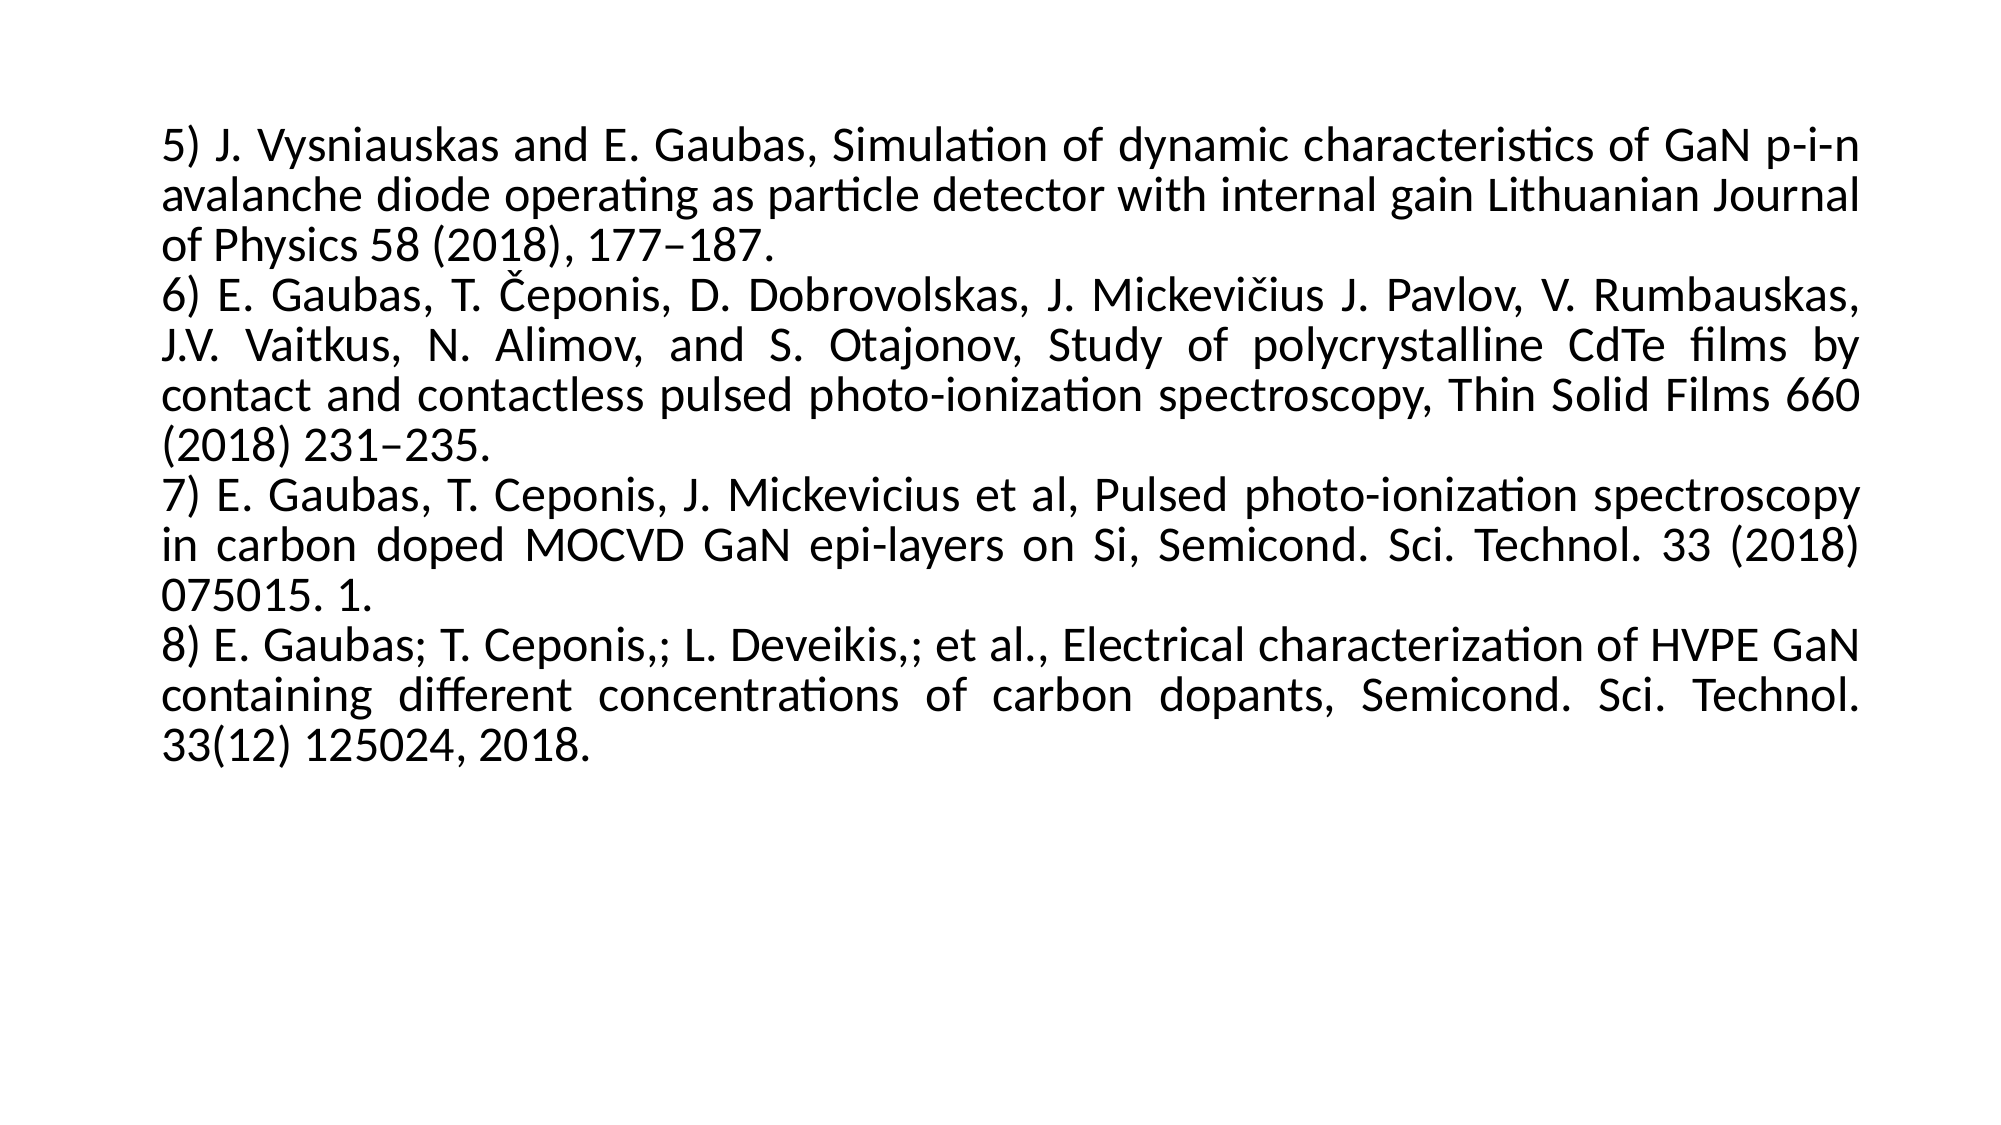

J. Vysniauskas and E. Gaubas, Simulation of dynamic characteristics of GaN p-i-n avalanche diode operating as particle detector with internal gain Lithuanian Journal of Physics 58 (2018), 177–187.
 E. Gaubas, T. Čeponis, D. Dobrovolskas, J. Mickevičius J. Pavlov, V. Rumbauskas, J.V. Vaitkus, N. Alimov, and S. Otajonov, Study of polycrystalline CdTe films by contact and contactless pulsed photo-ionization spectroscopy, Thin Solid Films 660 (2018) 231–235.
 E. Gaubas, T. Ceponis, J. Mickevicius et al, Pulsed photo-ionization spectroscopy in carbon doped MOCVD GaN epi-layers on Si, Semicond. Sci. Technol. 33 (2018) 075015. 1.
 E. Gaubas; T. Ceponis,; L. Deveikis,; et al., Electrical characterization of HVPE GaN containing different concentrations of carbon dopants, Semicond. Sci. Technol. 33(12) 125024, 2018.